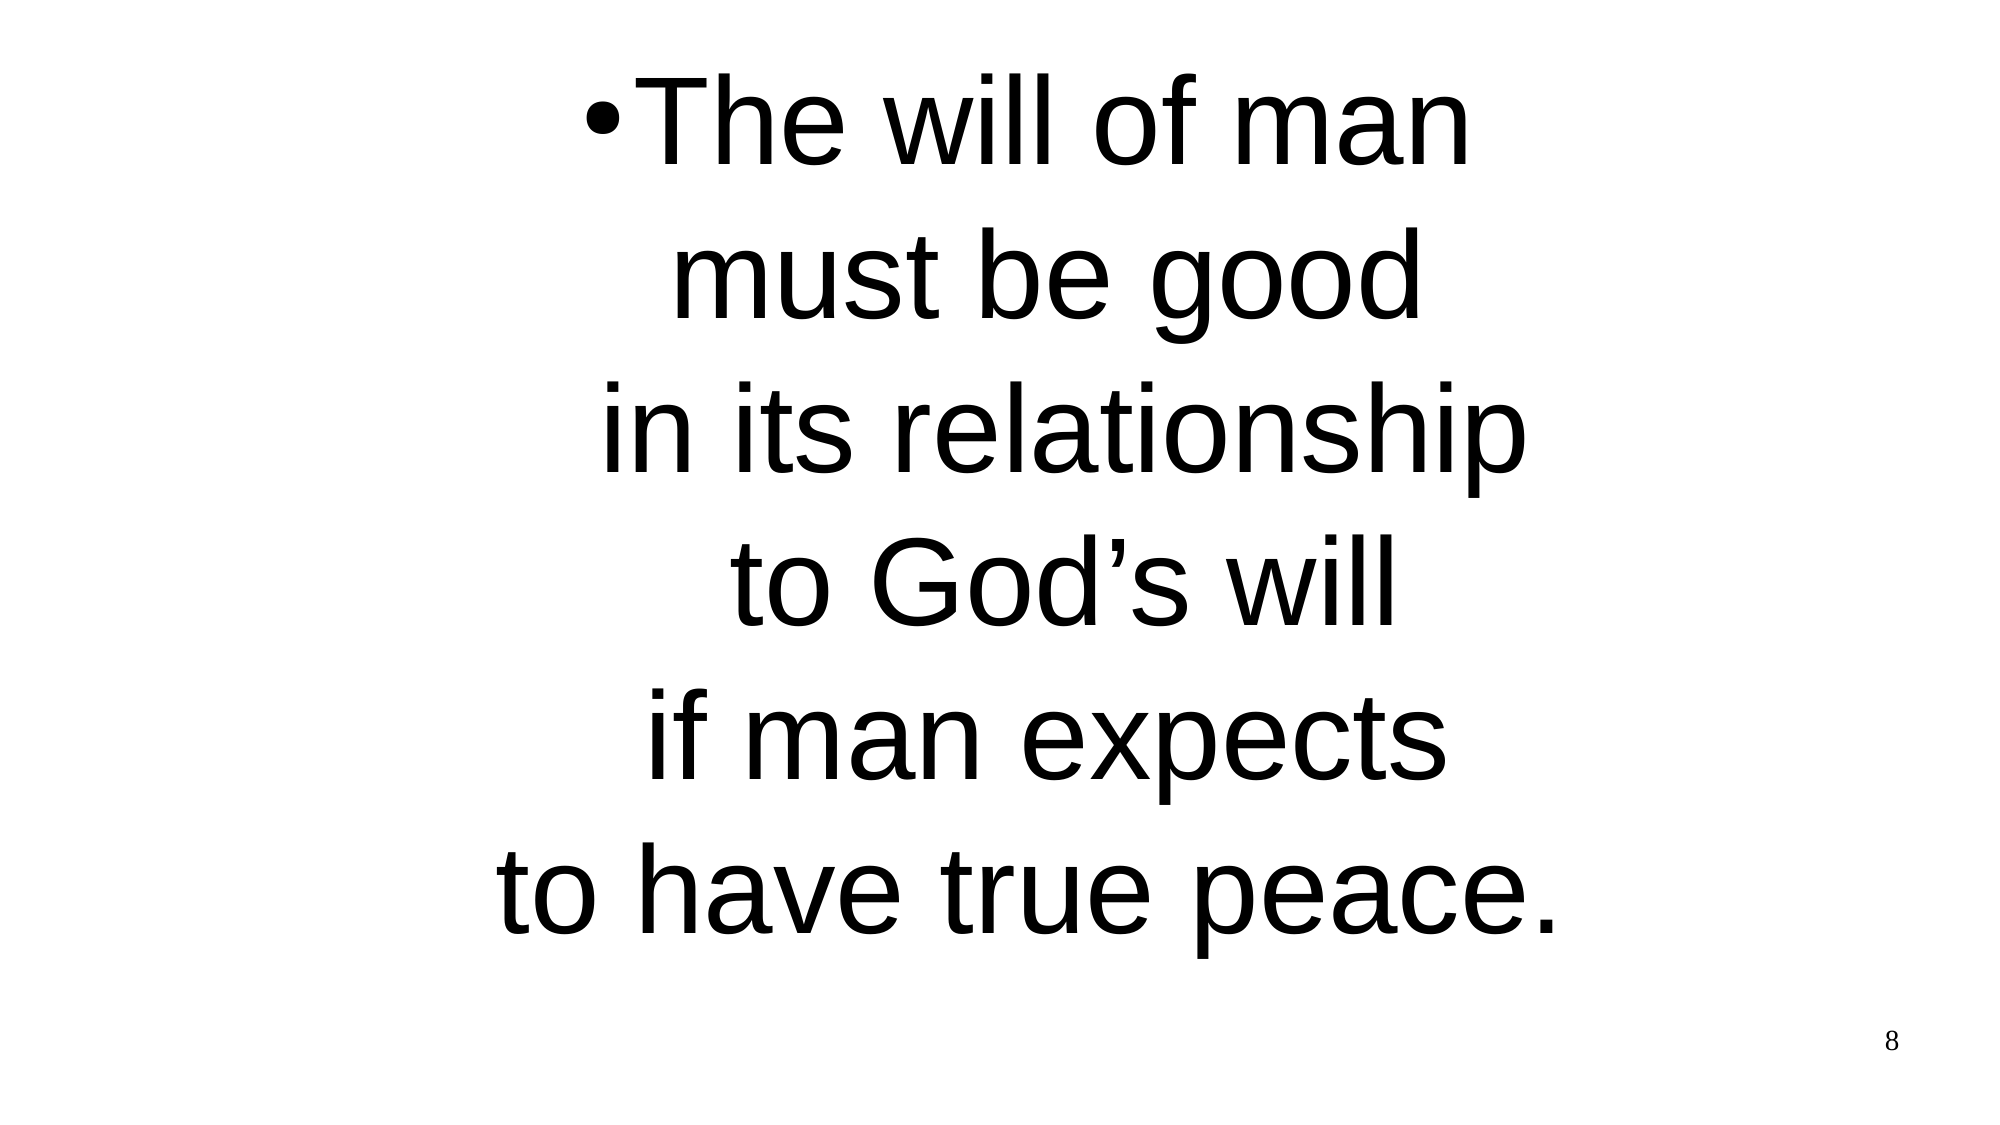

# The will of man must be good in its relationship to God’s will if man expects to have true peace.
8